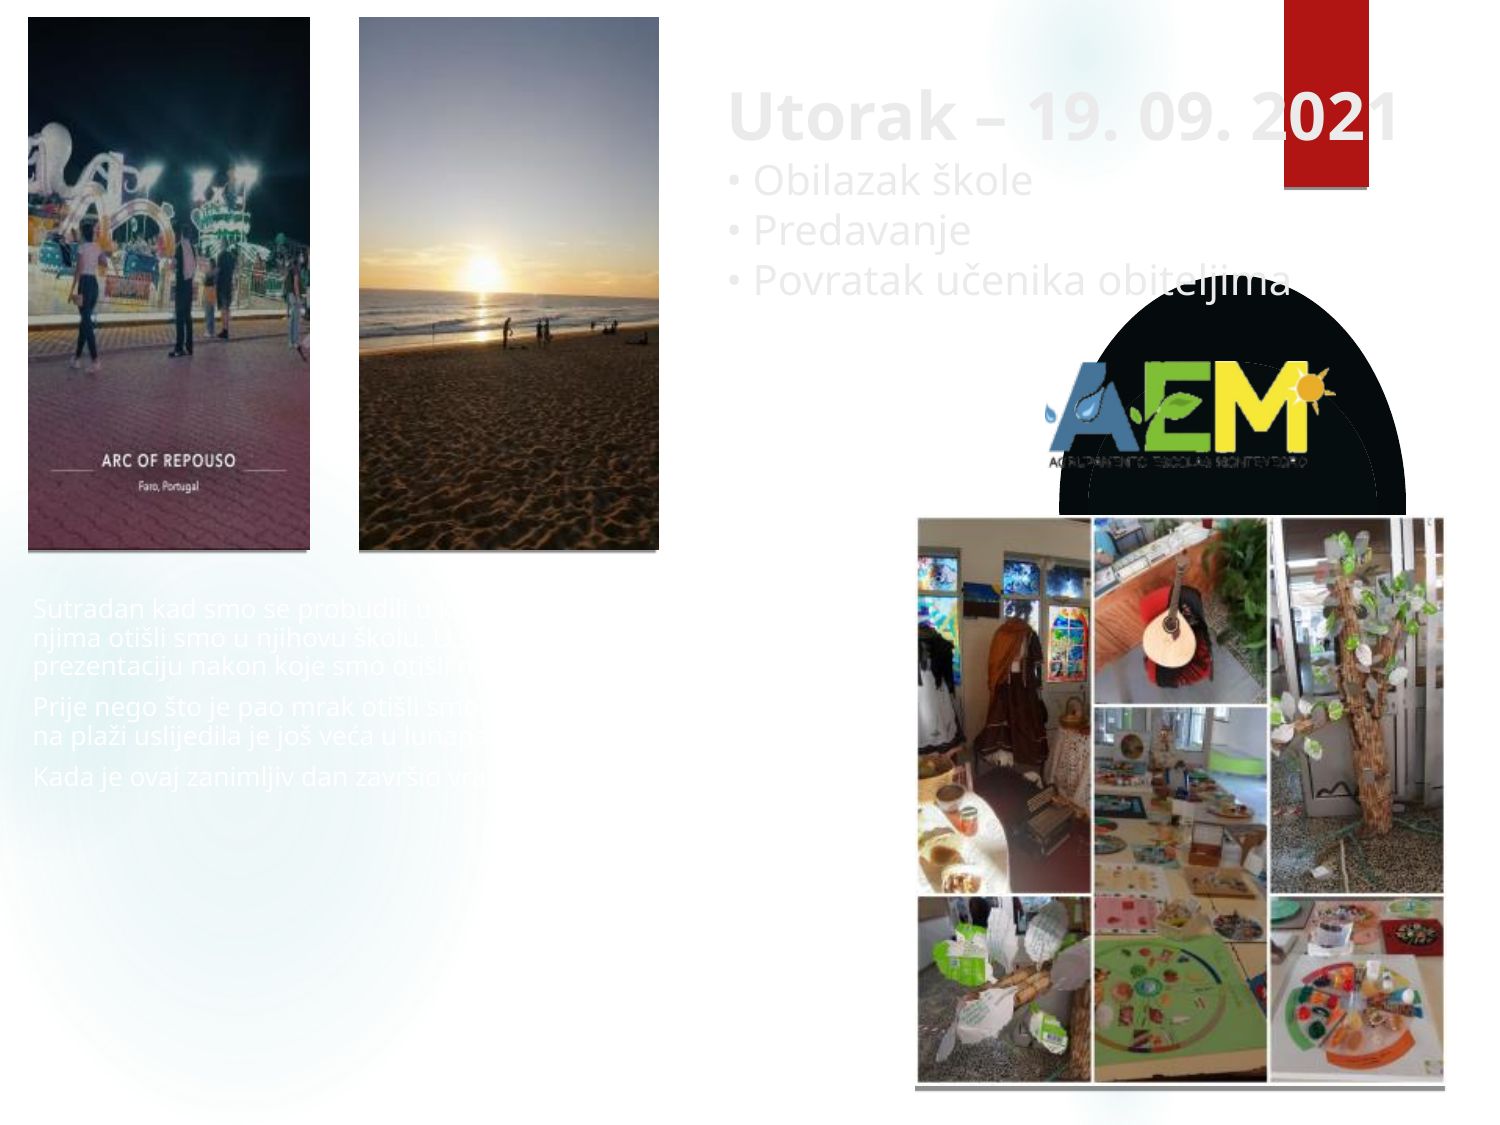

# Utorak – 19. 09. 2021 • Obilazak škole • Predavanje • Povratak učenika obiteljima
Sutradan kad smo se probudili u kućama naših domaćina, skupa s njima otišli smo u njihovu školu. U školi smo imali predavanje i prezentaciju nakon koje smo otišli na ručak u obližnji restoran.
Prije nego što je pao mrak otišli smo na plažu, a nakon velike zabave na plaži uslijedila je još veća u lunaparku.
Kada je ovaj zanimljiv dan završio vratili smo se domaćinima.